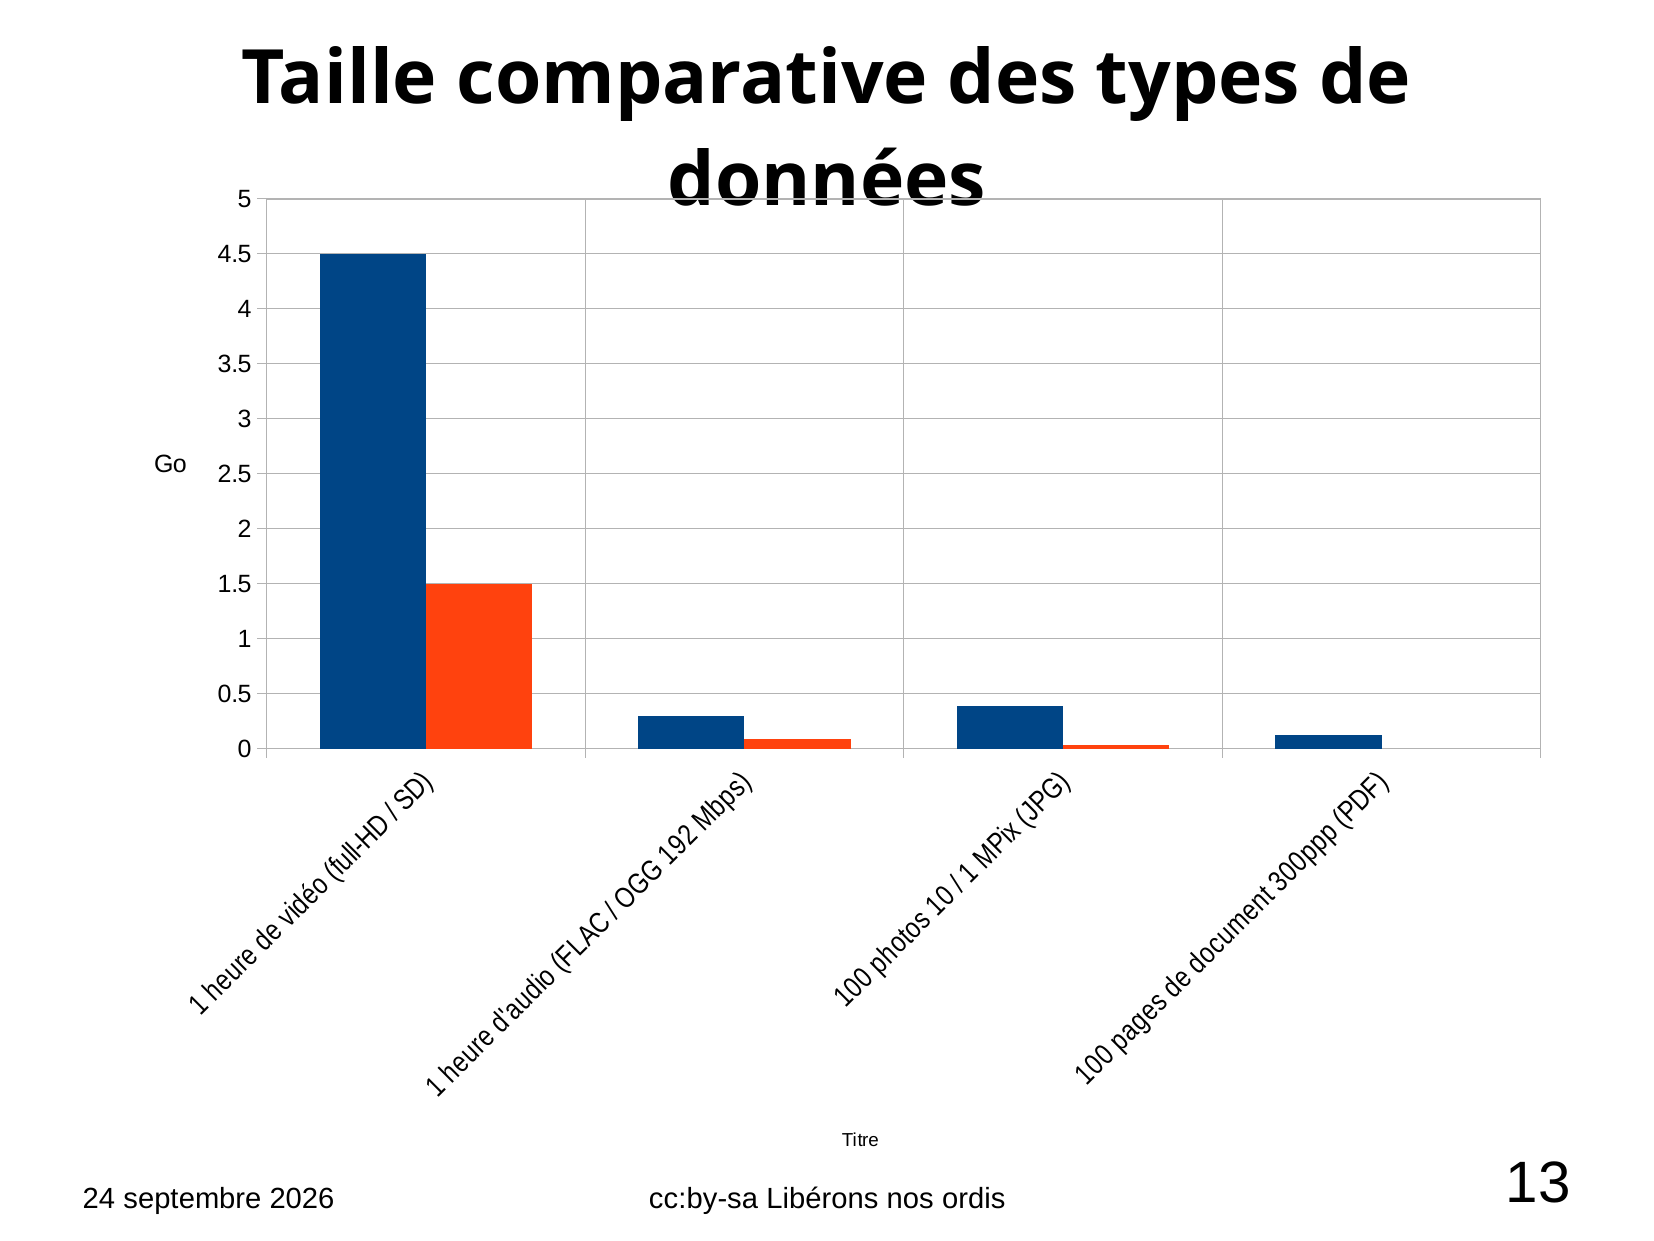

# Taille comparative des types de données
### Chart
| Category | haute définition | moyenne définition |
|---|---|---|
| 1 heure de vidéo (full-HD / SD) | 4.5 | 1.5 |
| 1 heure d'audio (FLAC / OGG 192 Mbps) | 0.3 | 0.085 |
| 100 photos 10 / 1 MPix (JPG) | 0.39 | 0.037 |
| 100 pages de document 300ppp (PDF) | 0.13 | None |
cc:by-sa Libérons nos ordis
13